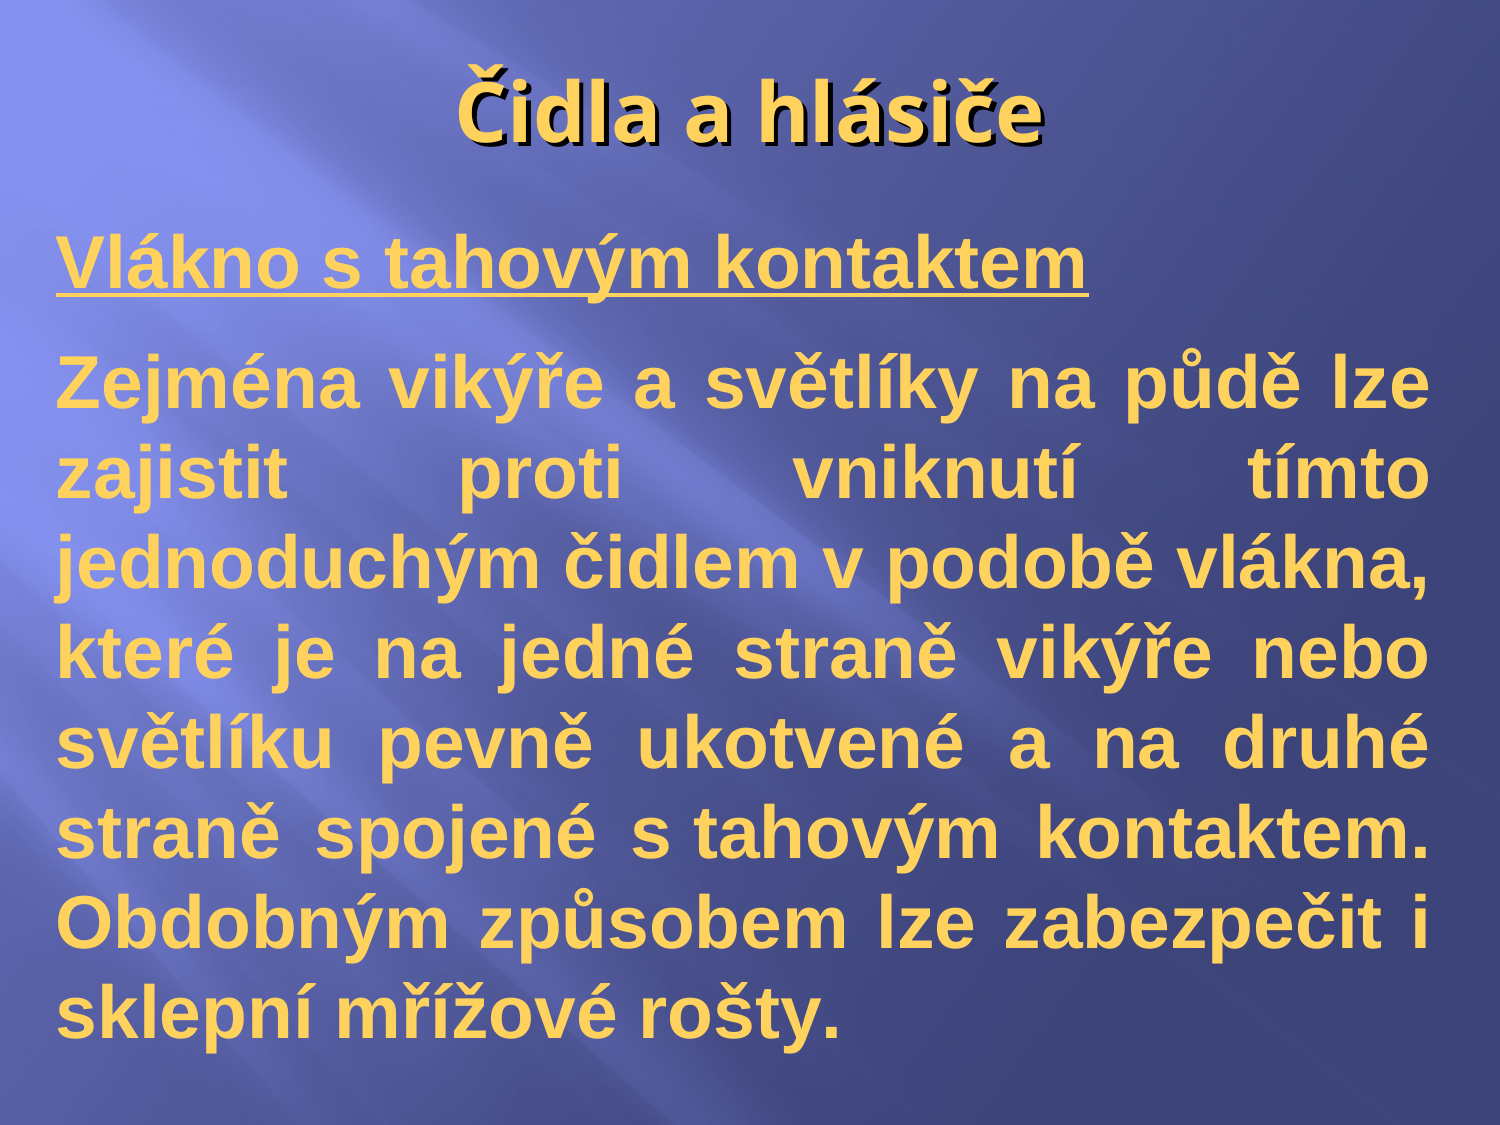

# Čidla a hlásiče
Vlákno s tahovým kontaktem
Zejména vikýře a světlíky na půdě lze zajistit proti vniknutí tímto jednoduchým čidlem v podobě vlákna, které je na jedné straně vikýře nebo světlíku pevně ukotvené a na druhé straně spojené s tahovým kontaktem. Obdobným způsobem lze zabezpečit i sklepní mřížové rošty.